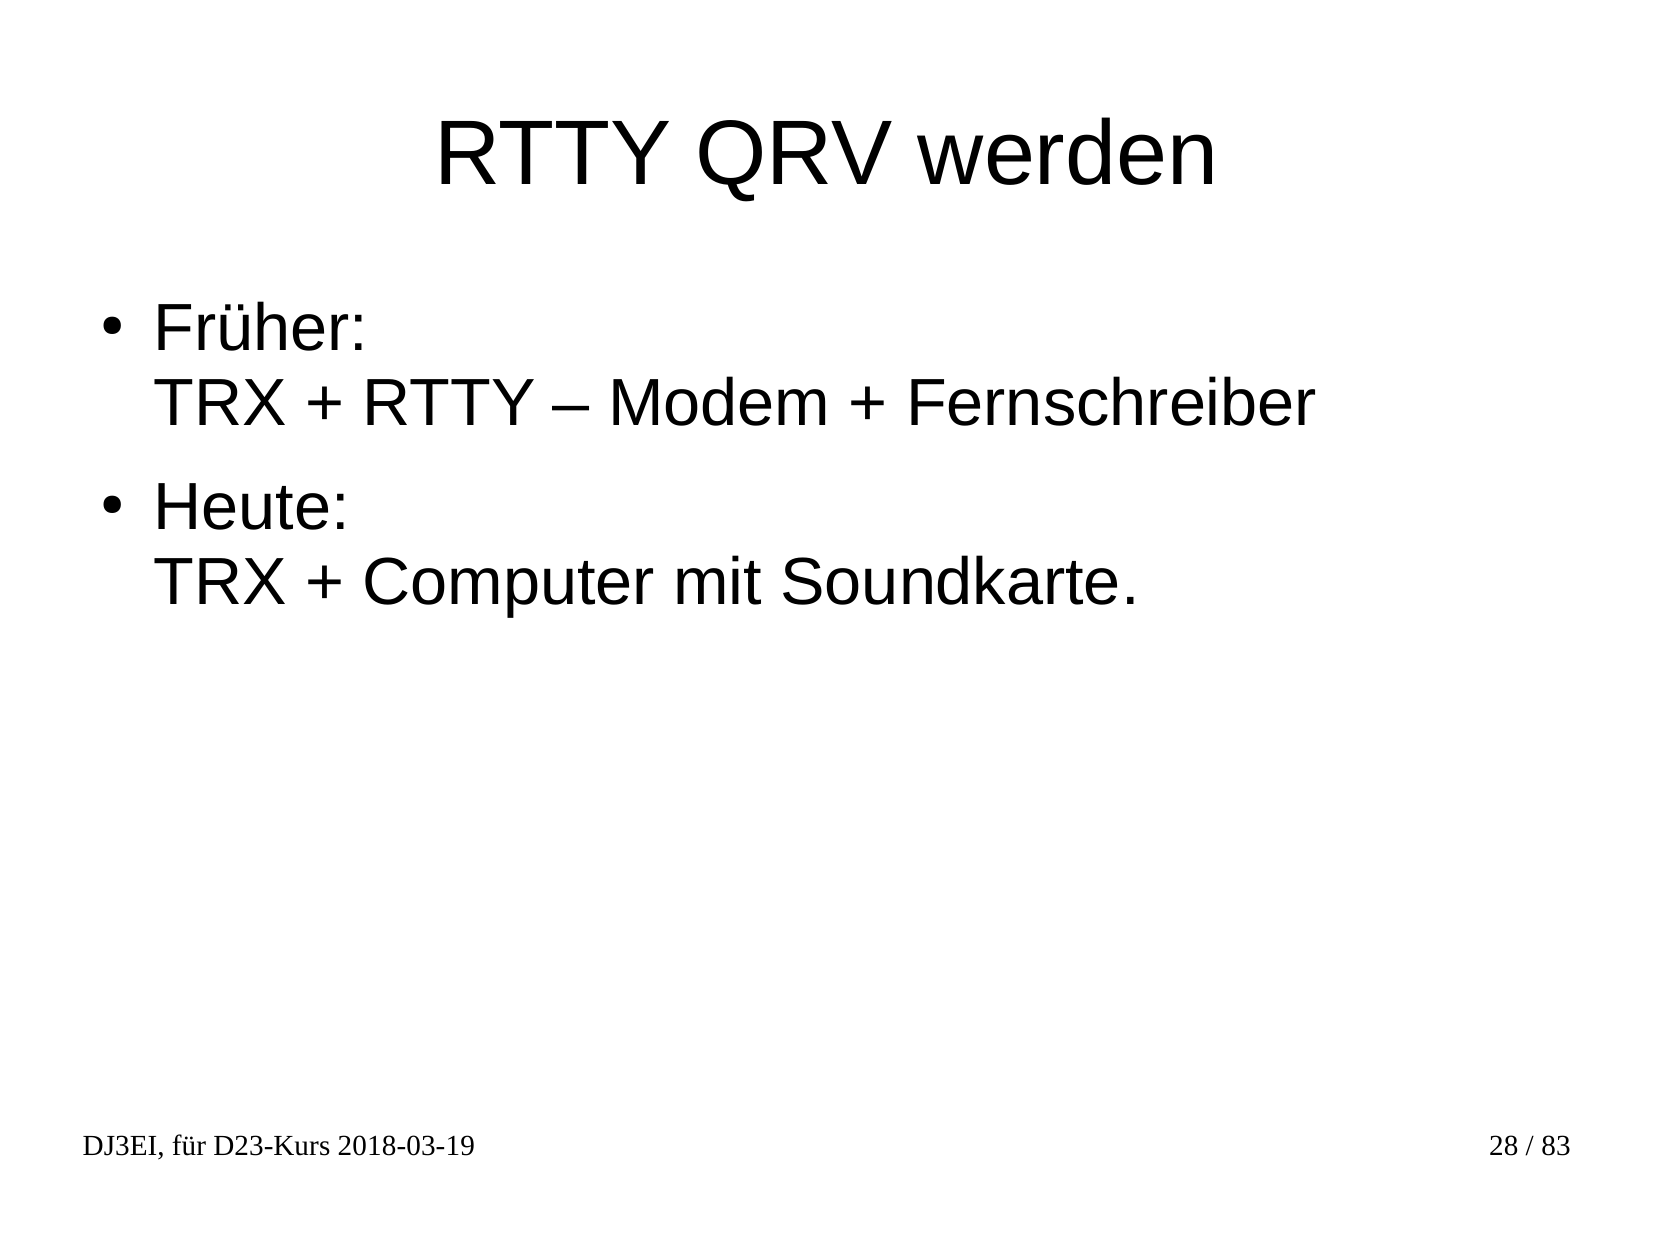

# RTTY QRV werden
Früher:
TRX + RTTY – Modem + Fernschreiber
Heute:
TRX + Computer mit Soundkarte.
28